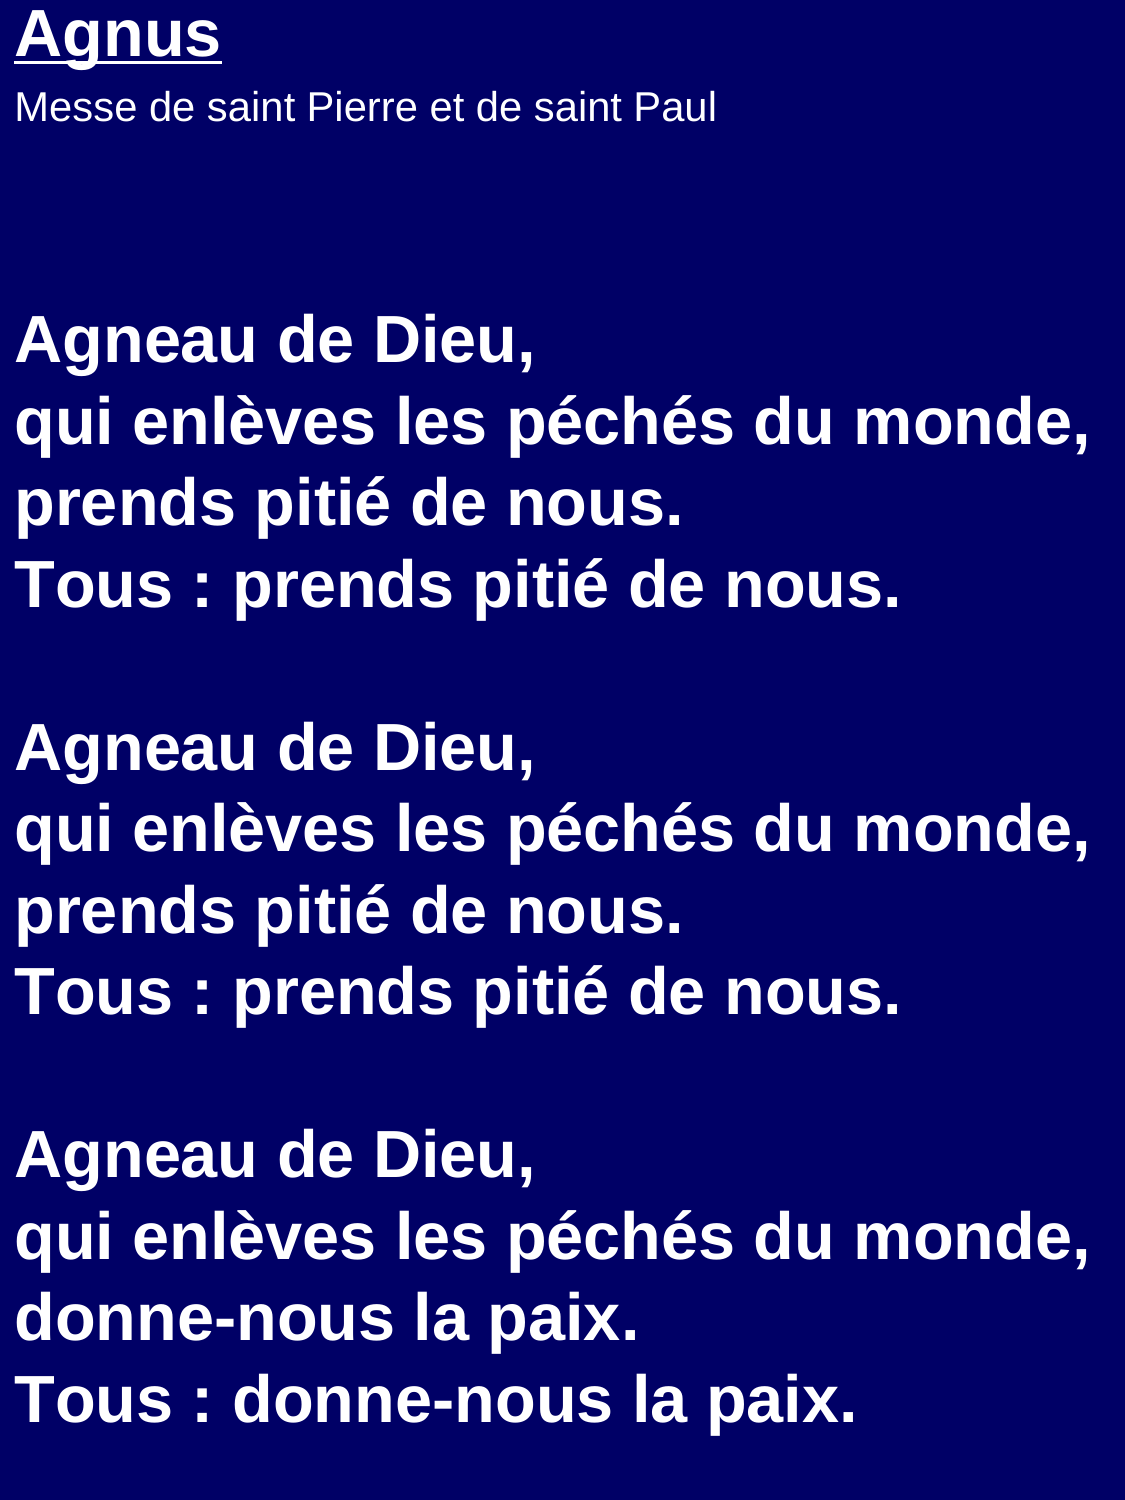

Agnus
Messe de saint Pierre et de saint Paul
Agneau de Dieu,
qui enlèves les péchés du monde,
prends pitié de nous.
Tous : prends pitié de nous.
Agneau de Dieu,
qui enlèves les péchés du monde,
prends pitié de nous.
Tous : prends pitié de nous.
Agneau de Dieu,
qui enlèves les péchés du monde,
donne-nous la paix.
Tous : donne-nous la paix.